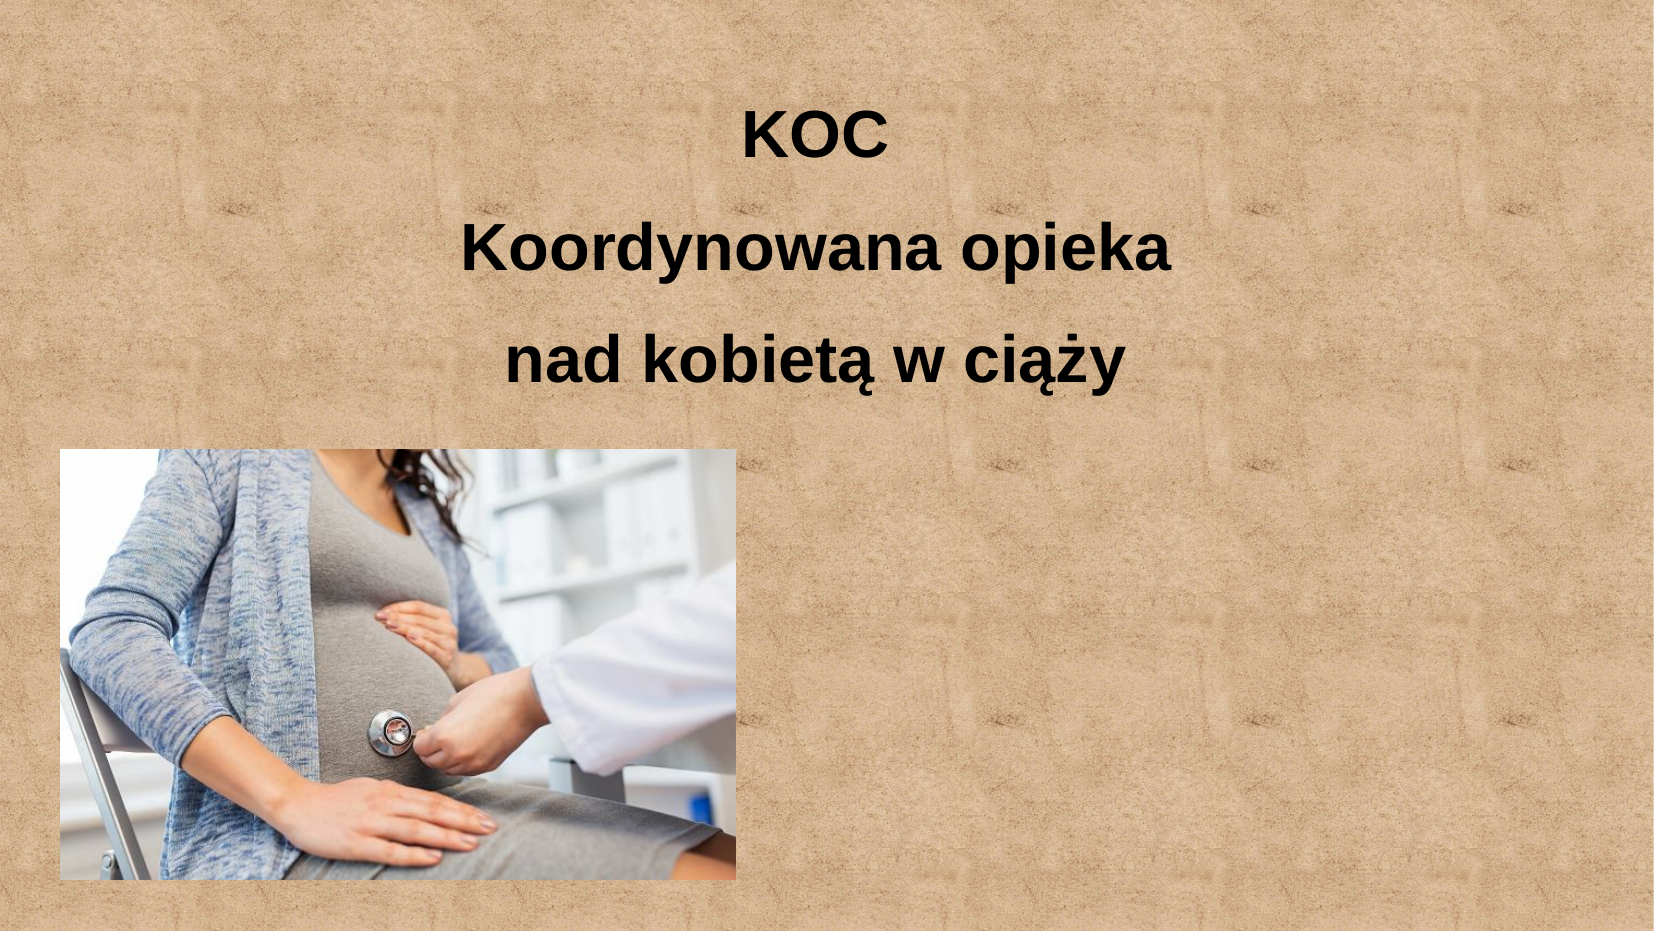

# KOC Koordynowana opieka nad kobietą w ciąży